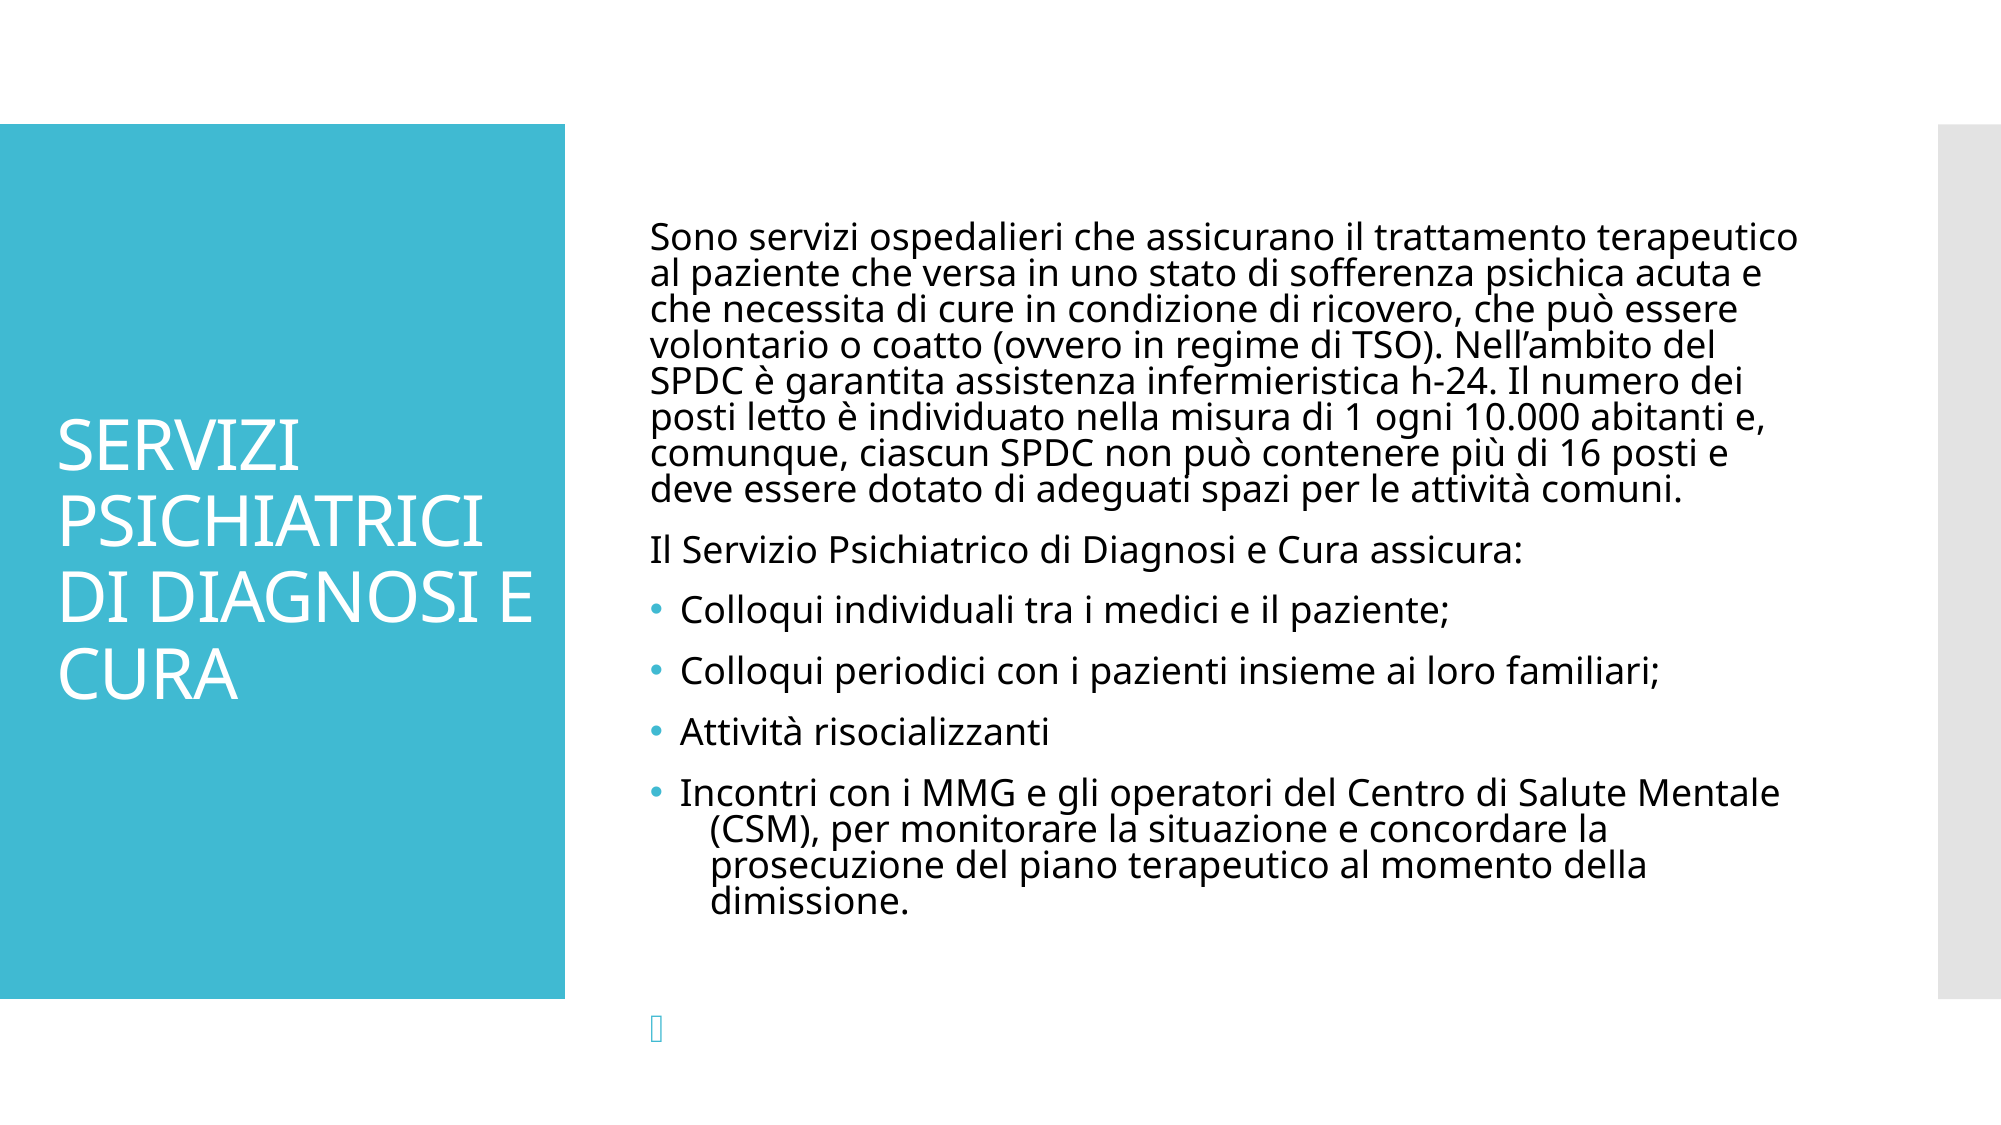

Sono servizi ospedalieri che assicurano il trattamento terapeutico al paziente che versa in uno stato di sofferenza psichica acuta e che necessita di cure in condizione di ricovero, che può essere volontario o coatto (ovvero in regime di TSO). Nell’ambito del SPDC è garantita assistenza infermieristica h-24. Il numero dei posti letto è individuato nella misura di 1 ogni 10.000 abitanti e, comunque, ciascun SPDC non può contenere più di 16 posti e deve essere dotato di adeguati spazi per le attività comuni.
Il Servizio Psichiatrico di Diagnosi e Cura assicura:
Colloqui individuali tra i medici e il paziente;
Colloqui periodici con i pazienti insieme ai loro familiari;
Attività risocializzanti
Incontri con i MMG e gli operatori del Centro di Salute Mentale (CSM), per monitorare la situazione e concordare la prosecuzione del piano terapeutico al momento della dimissione.
# SERVIZI PSICHIATRICI DI DIAGNOSI E CURA